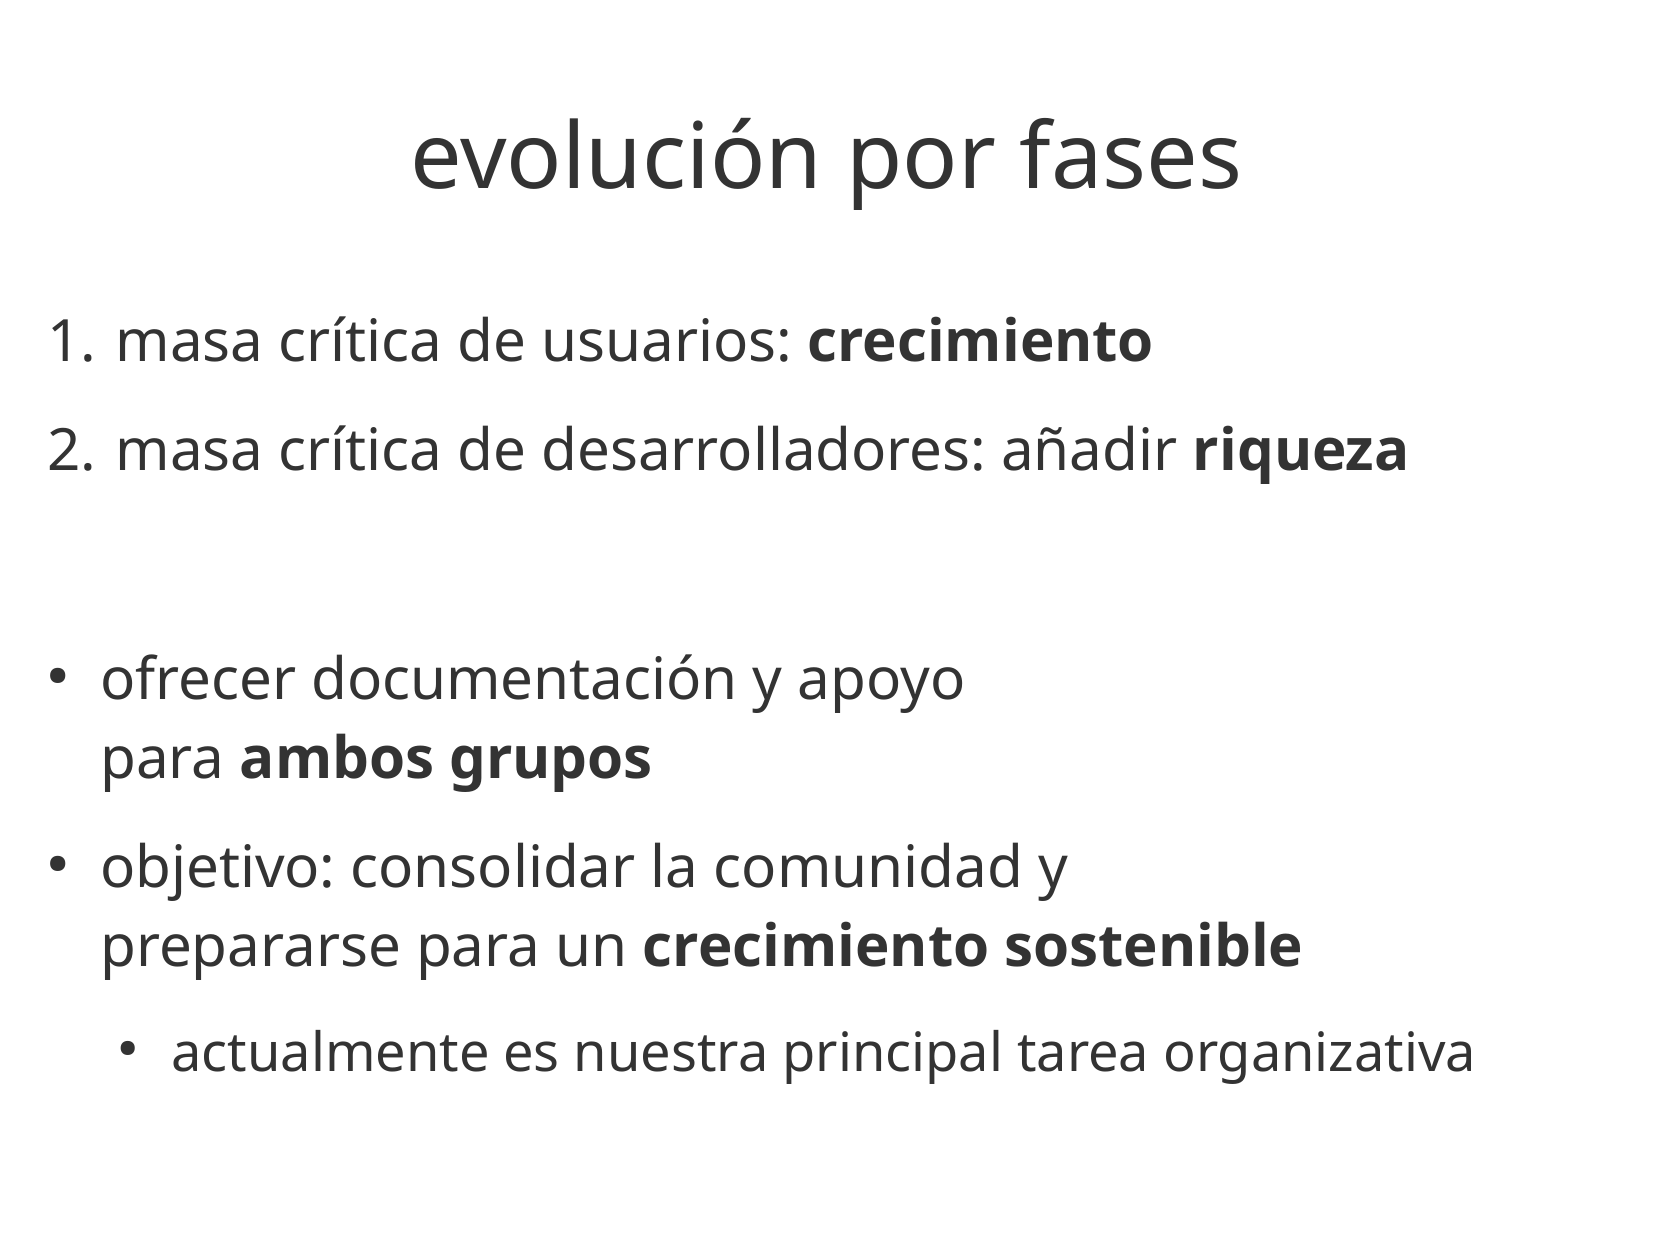

evolución por fases
# masa crítica de usuarios: crecimiento
 masa crítica de desarrolladores: añadir riqueza
ofrecer documentación y apoyo
para ambos grupos
objetivo: consolidar la comunidad y
prepararse para un crecimiento sostenible
actualmente es nuestra principal tarea organizativa